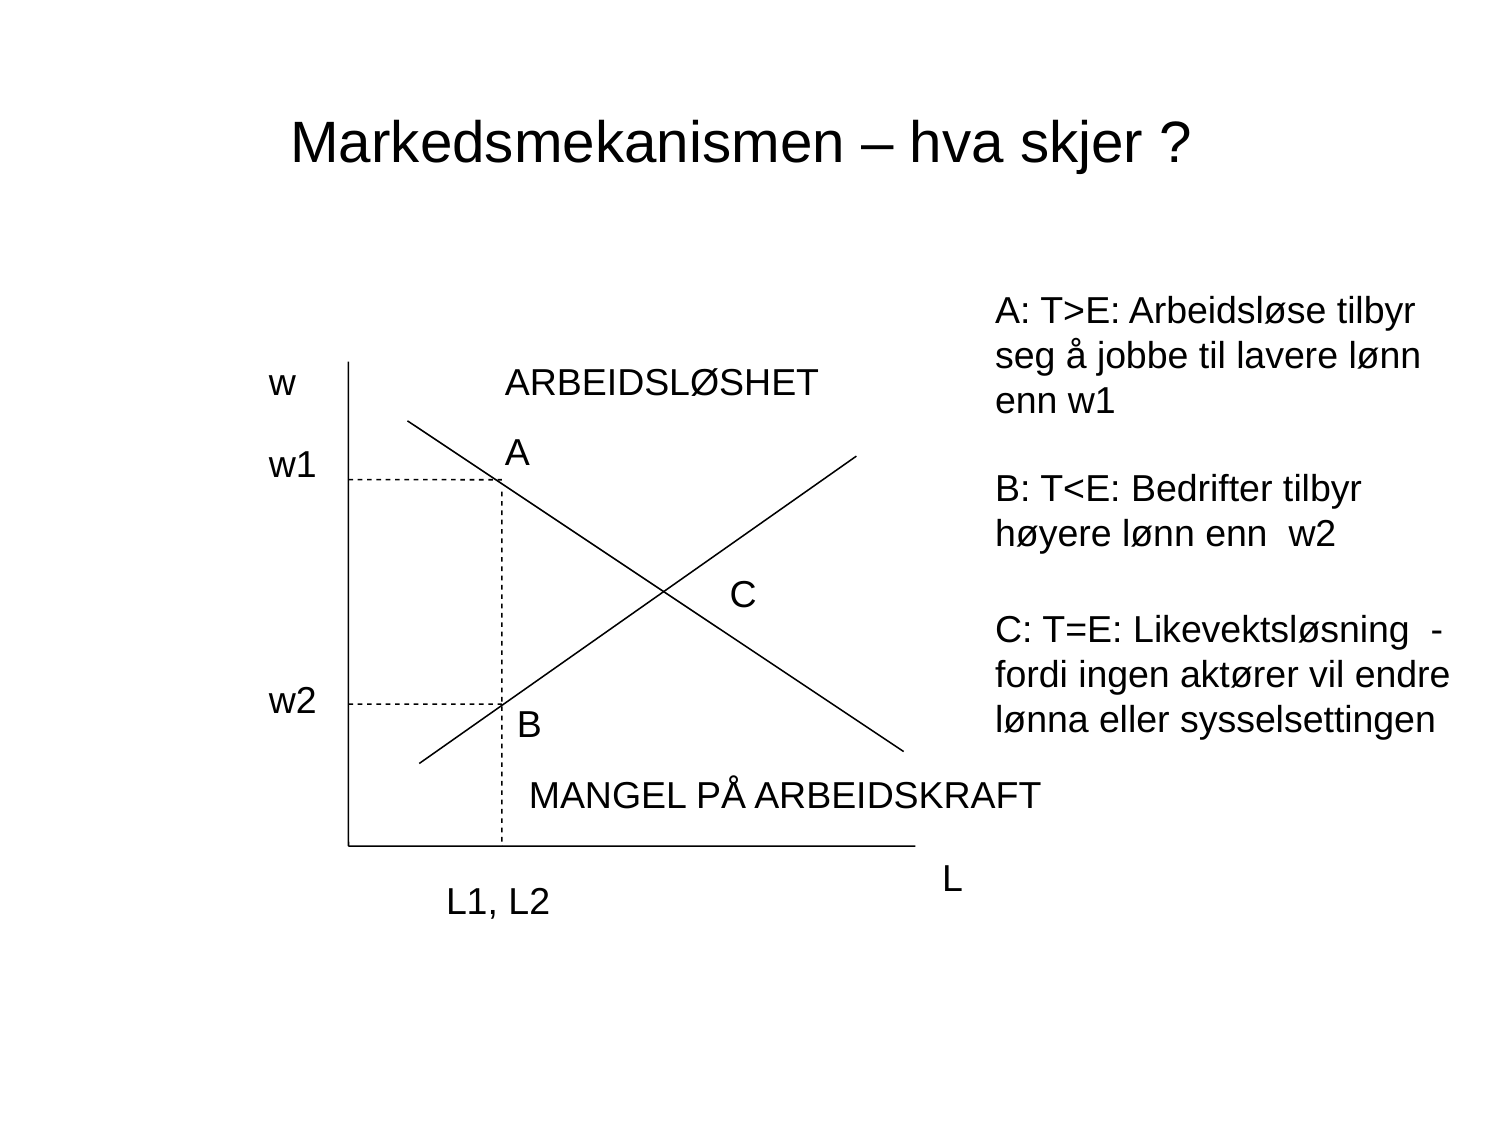

# Markedsmekanismen – hva skjer ?
A: T>E: Arbeidsløse tilbyr seg å jobbe til lavere lønn enn w1
w
ARBEIDSLØSHET
A
w1
B: T<E: Bedrifter tilbyr høyere lønn enn w2
C
C: T=E: Likevektsløsning - fordi ingen aktører vil endre lønna eller sysselsettingen
w2
B
MANGEL PÅ ARBEIDSKRAFT
L
L1, L2